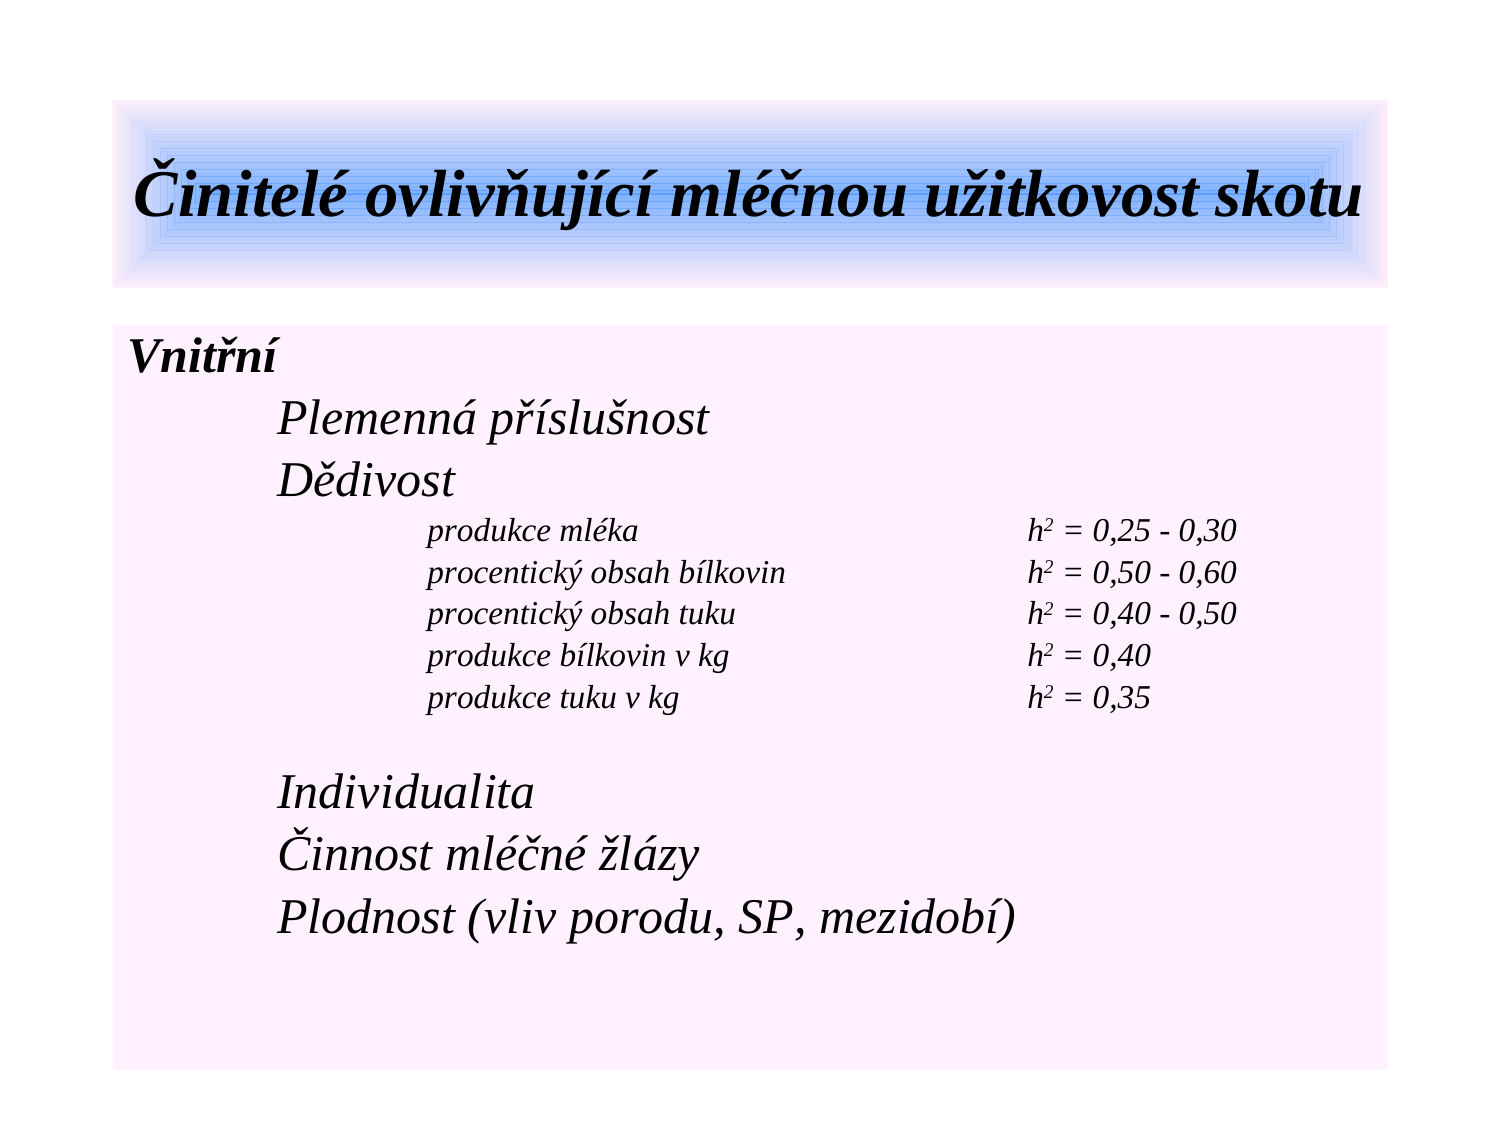

Činitelé ovlivňující mléčnou užitkovost skotu
# Vnitřní
	Plemenná příslušnost
	Dědivost
produkce mléka 			h2 = 0,25 - 0,30
		procentický obsah bílkovin		h2 = 0,50 - 0,60
		procentický obsah tuku		h2 = 0,40 - 0,50
		produkce bílkovin v kg		h2 = 0,40
		produkce tuku v kg			h2 = 0,35
	Individualita
	Činnost mléčné žlázy
	Plodnost (vliv porodu, SP, mezidobí)